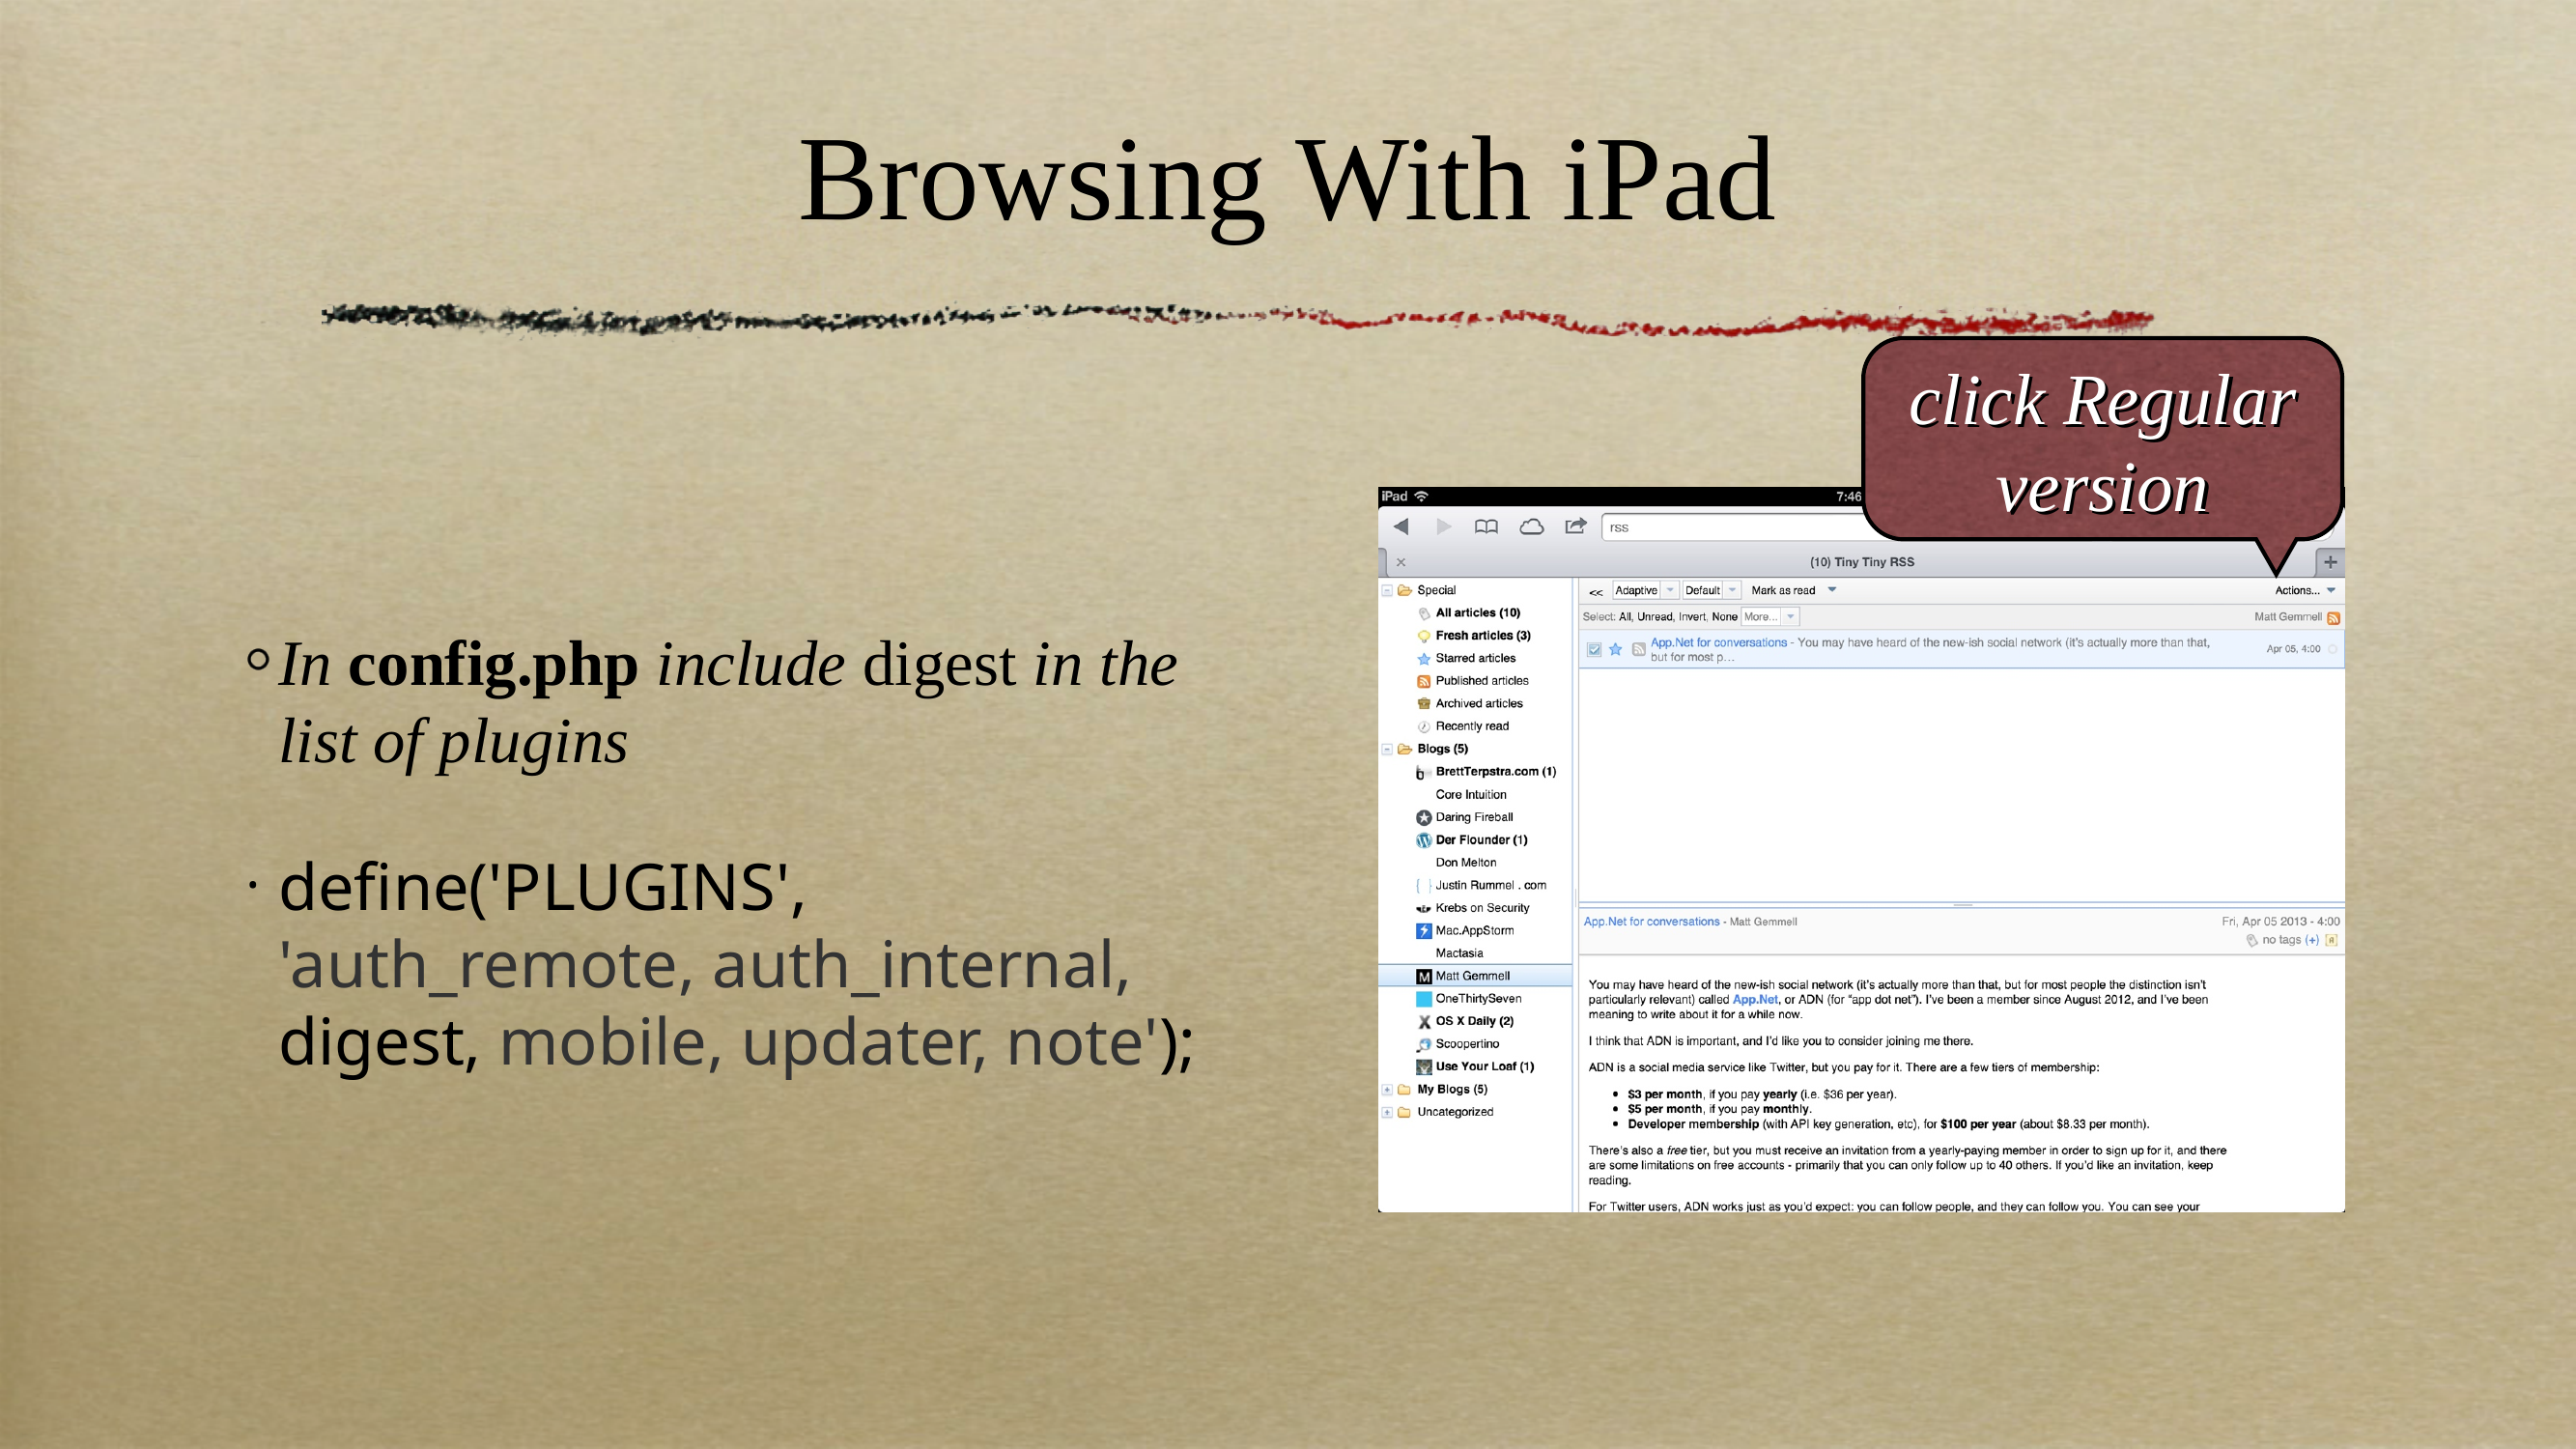

# Browsing With iPad
click Regular version
In config.php include digest in the list of plugins
define('PLUGINS', 'auth_remote, auth_internal, digest, mobile, updater, note');